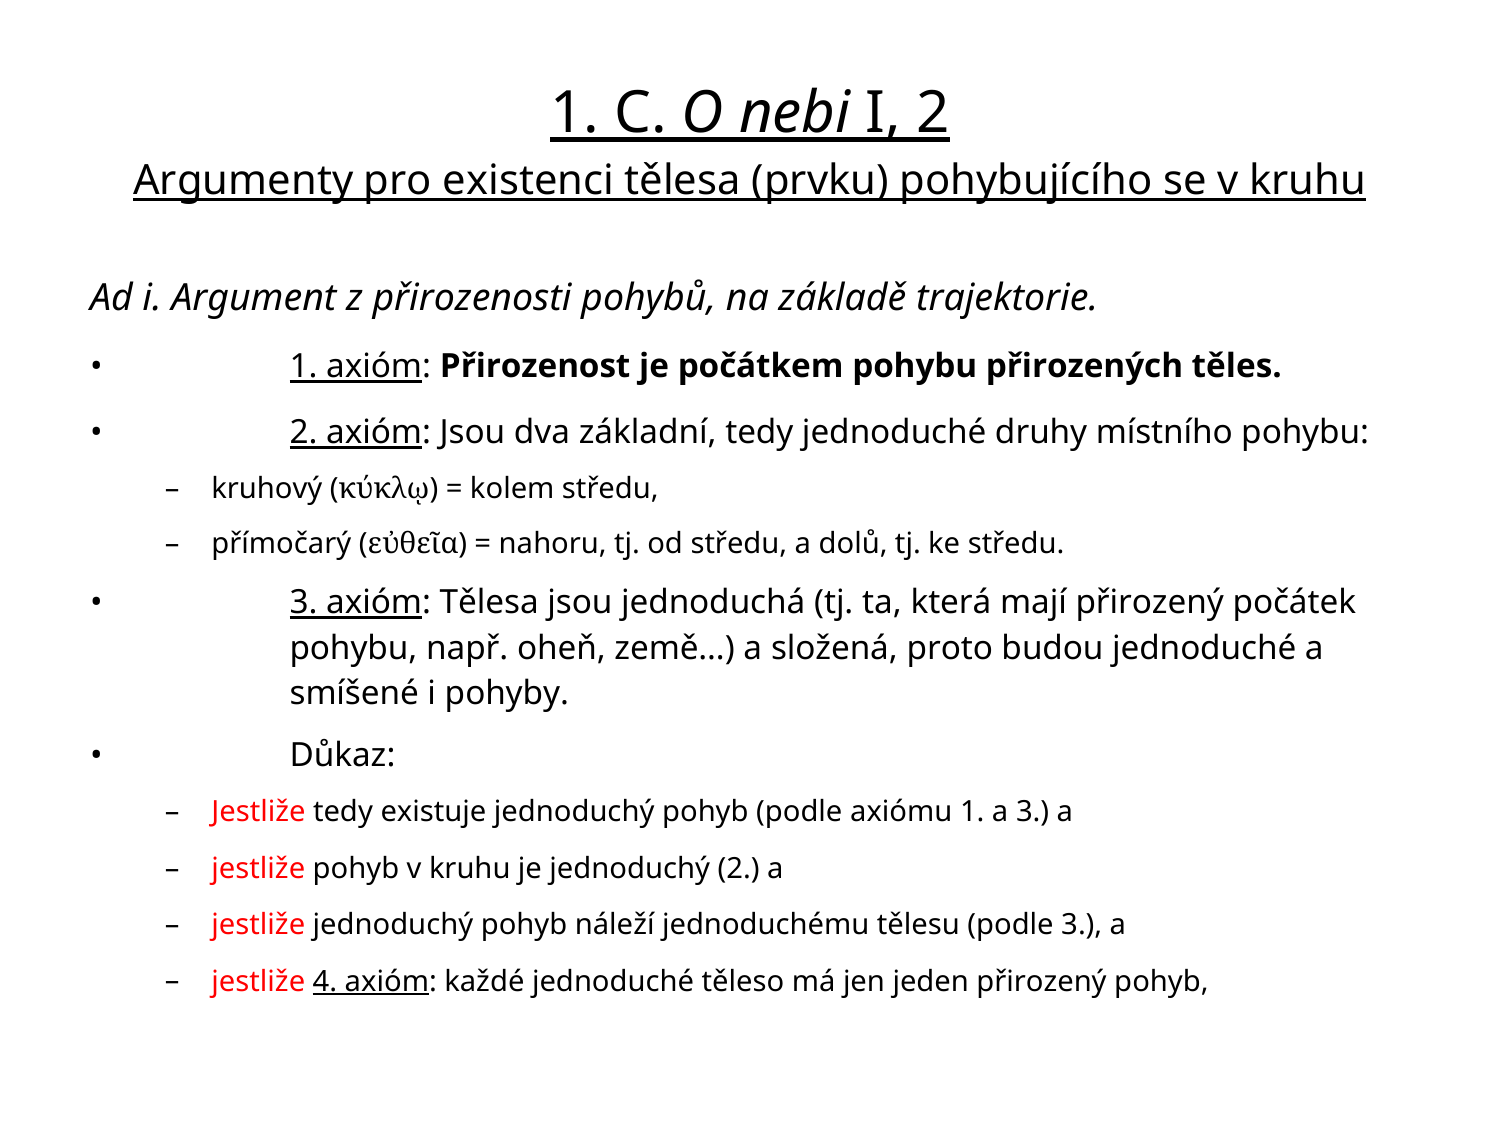

# 1. C. O nebi I, 2 Argumenty pro existenci tělesa (prvku) pohybujícího se v kruhu
Ad i. Argument z přirozenosti pohybů, na základě trajektorie.
1. axióm: Přirozenost je počátkem pohybu přirozených těles.
2. axióm: Jsou dva základní, tedy jednoduché druhy místního pohybu:
kruhový (κύκλῳ) = kolem středu,
přímočarý (εὐθεῖα) = nahoru, tj. od středu, a dolů, tj. ke středu.
3. axióm: Tělesa jsou jednoduchá (tj. ta, která mají přirozený počátek pohybu, např. oheň, země…) a složená, proto budou jednoduché a smíšené i pohyby.
Důkaz:
Jestliže tedy existuje jednoduchý pohyb (podle axiómu 1. a 3.) a
jestliže pohyb v kruhu je jednoduchý (2.) a
jestliže jednoduchý pohyb náleží jednoduchému tělesu (podle 3.), a
jestliže 4. axióm: každé jednoduché těleso má jen jeden přirozený pohyb,